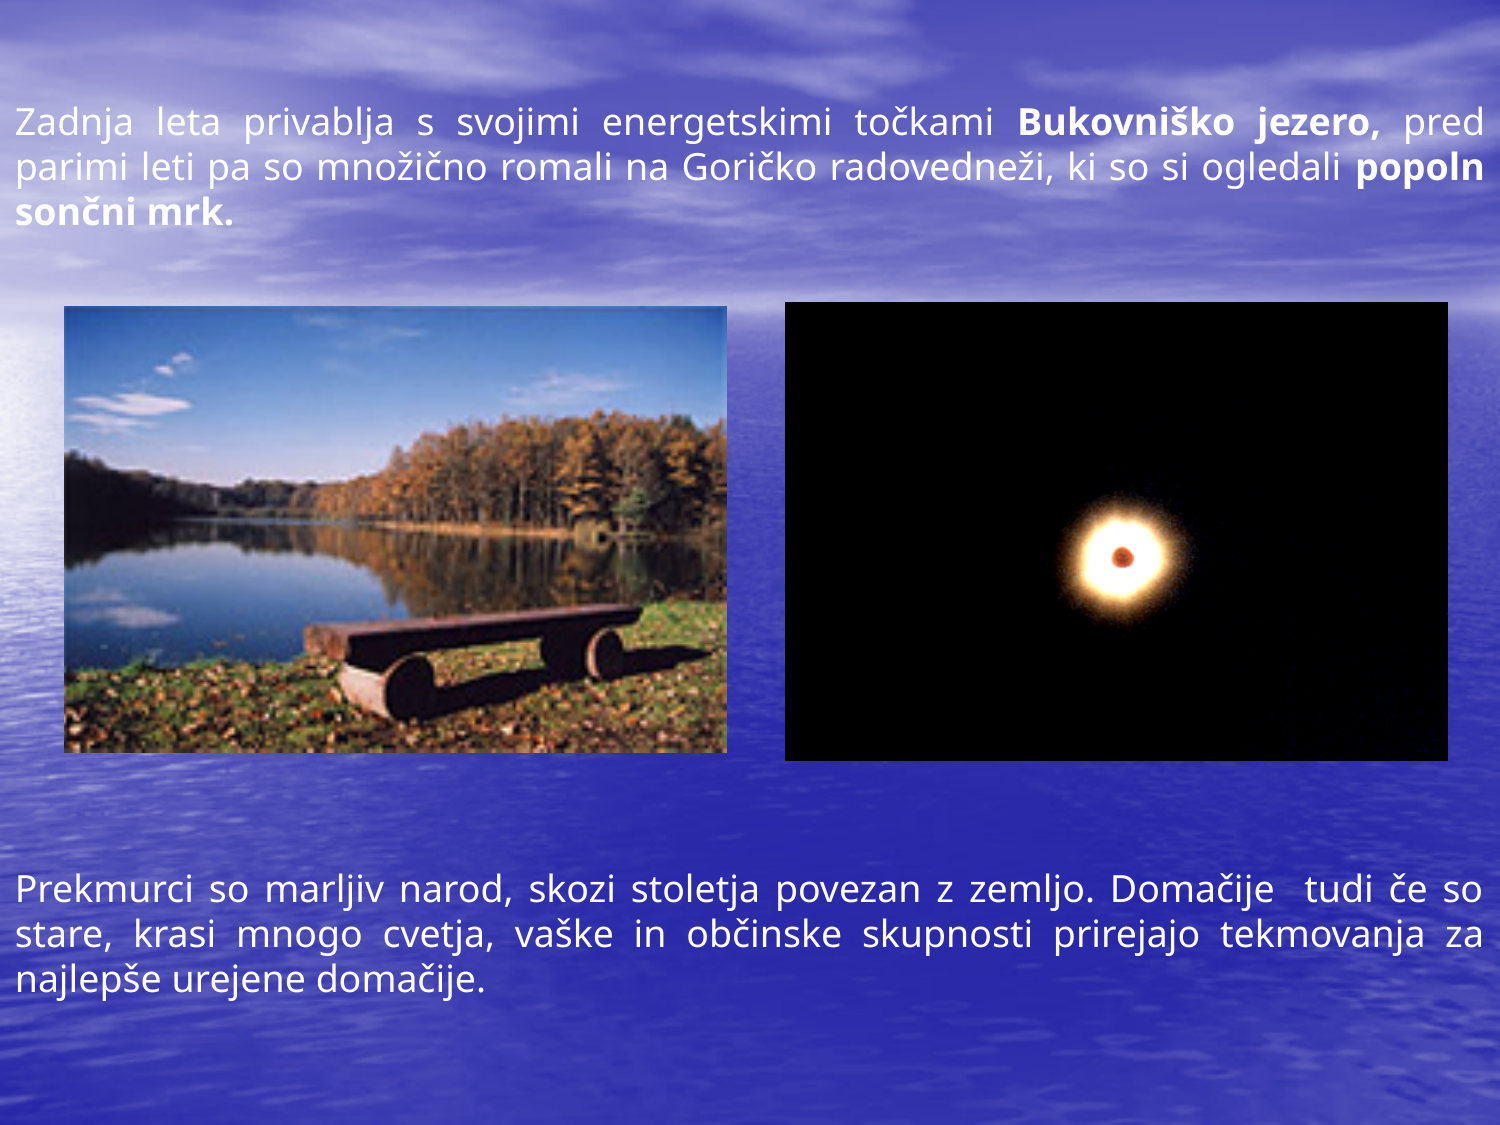

Zadnja leta privablja s svojimi energetskimi točkami Bukovniško jezero, pred parimi leti pa so množično romali na Goričko radovedneži, ki so si ogledali popoln sončni mrk.
Prekmurci so marljiv narod, skozi stoletja povezan z zemljo. Domačije tudi če so stare, krasi mnogo cvetja, vaške in občinske skupnosti prirejajo tekmovanja za najlepše urejene domačije.